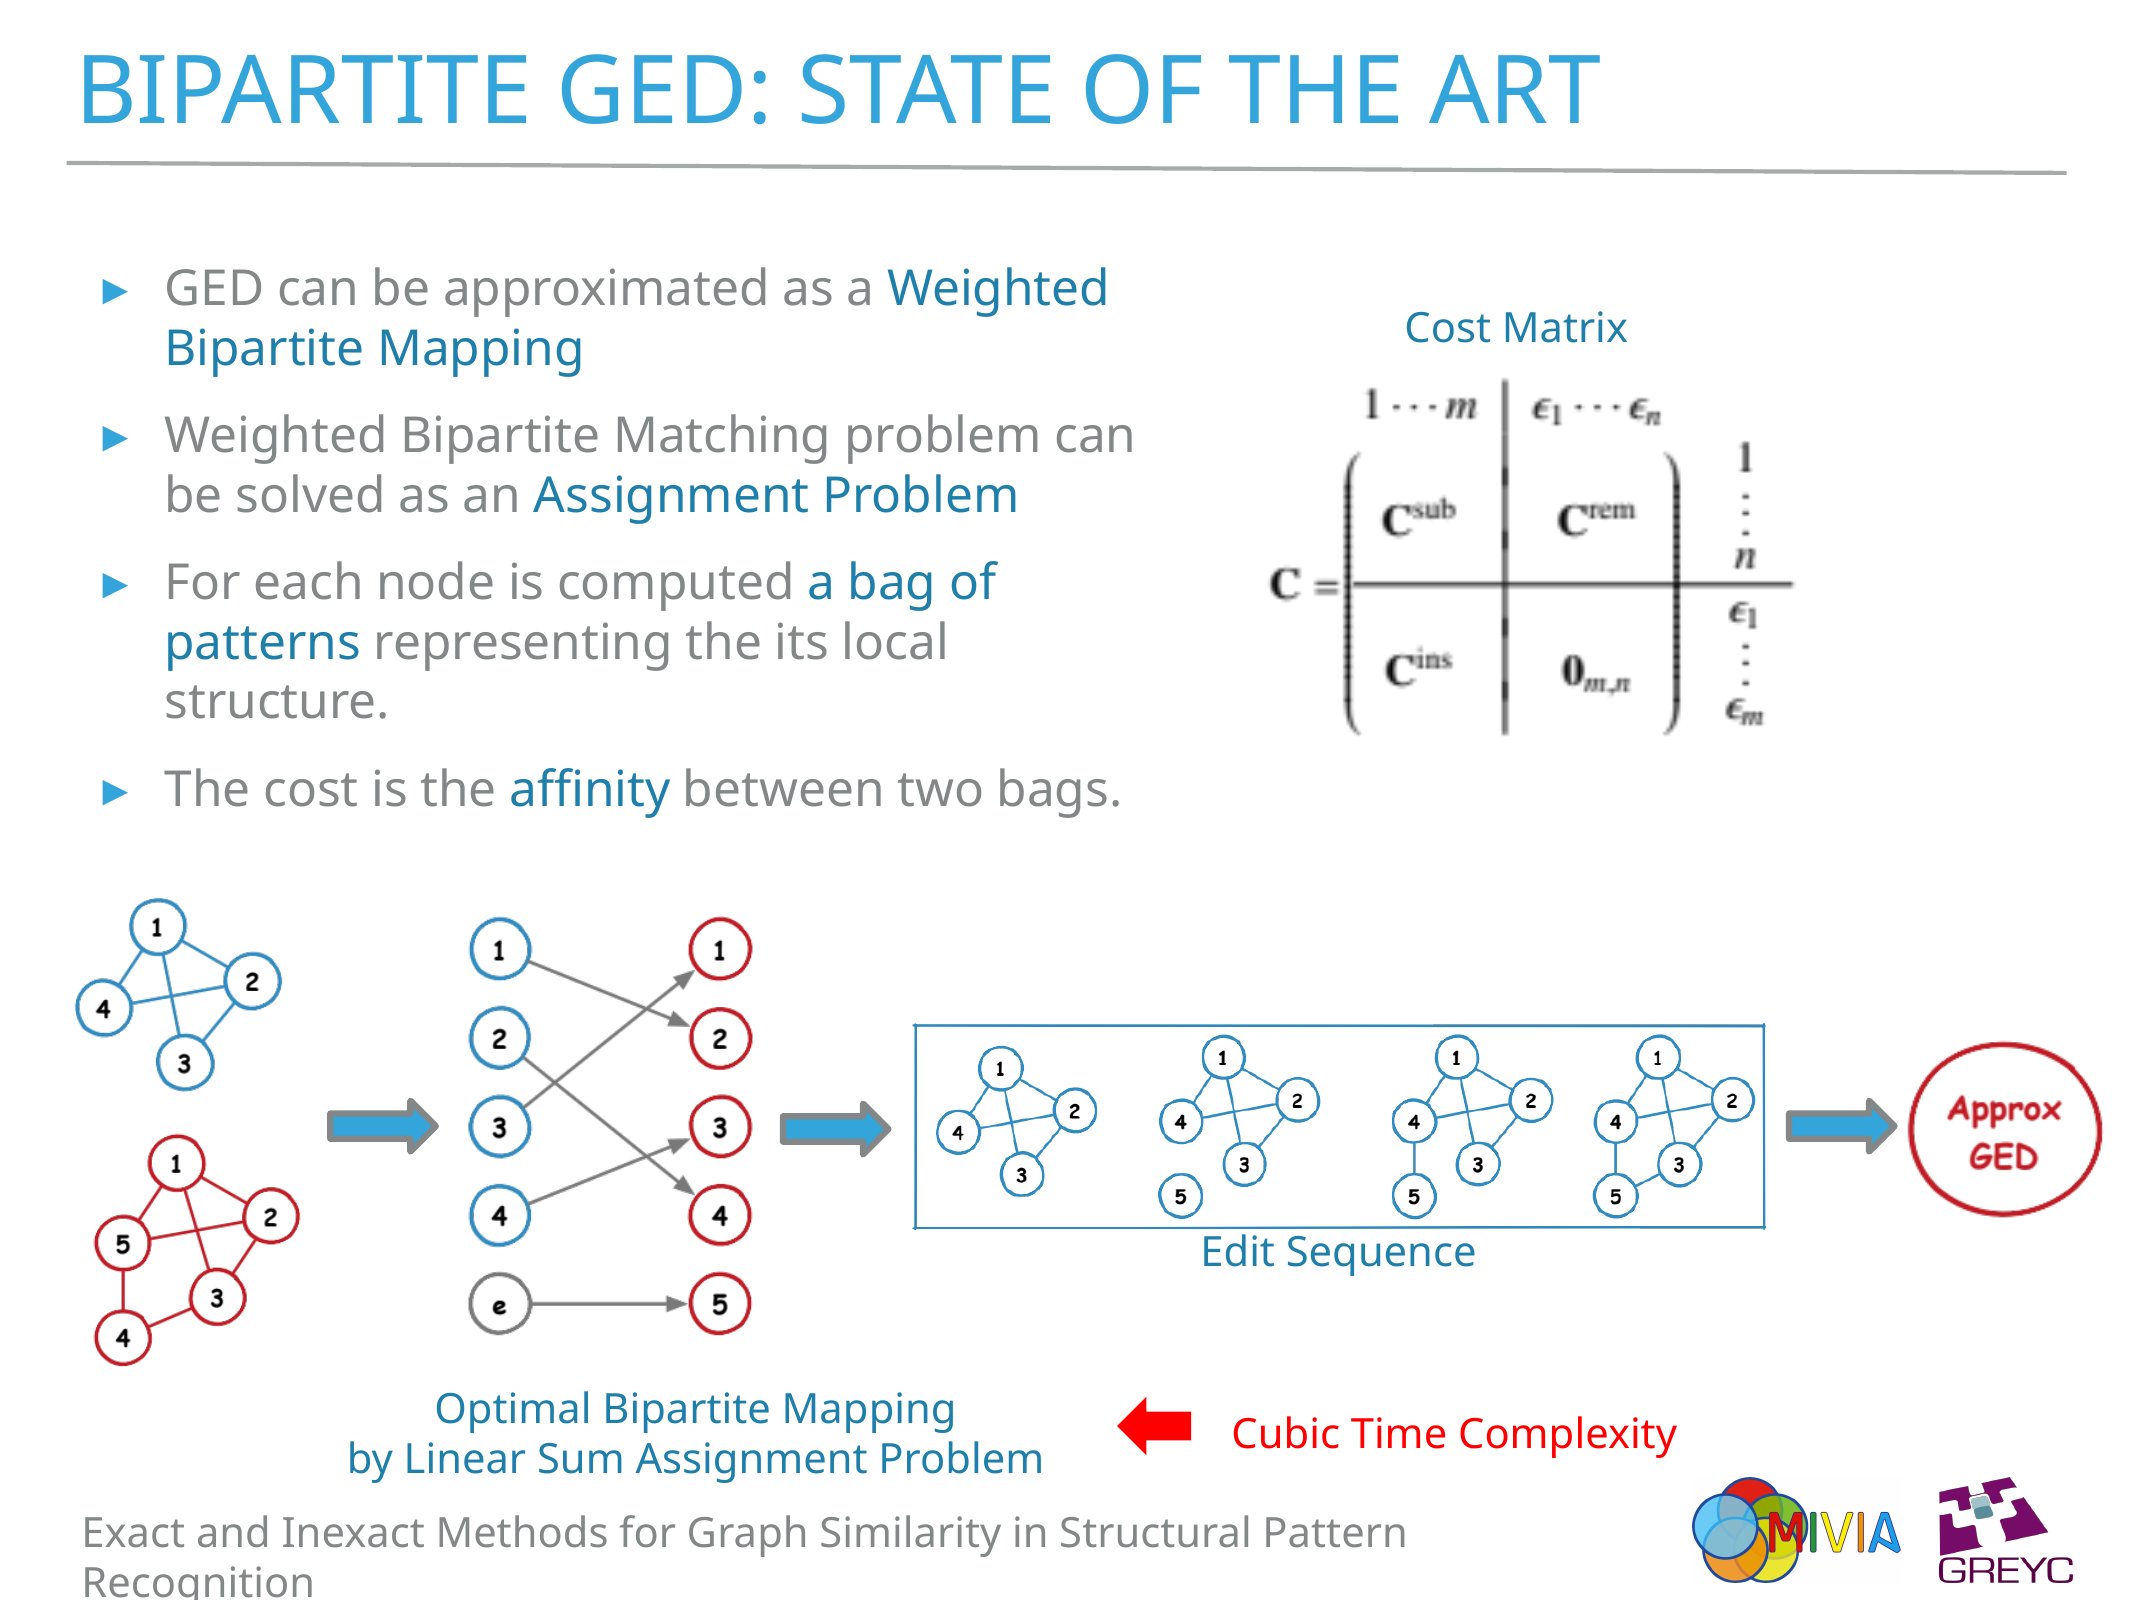

BIPARTITE GED: STATE OF THE ART
# GED can be approximated as a Weighted Bipartite Mapping
Weighted Bipartite Matching problem can be solved as an Assignment Problem
For each node is computed a bag of patterns representing the its local structure.
The cost is the affinity between two bags.
Cost Matrix
Edit Sequence
Optimal Bipartite Mapping
by Linear Sum Assignment Problem
Cubic Time Complexity